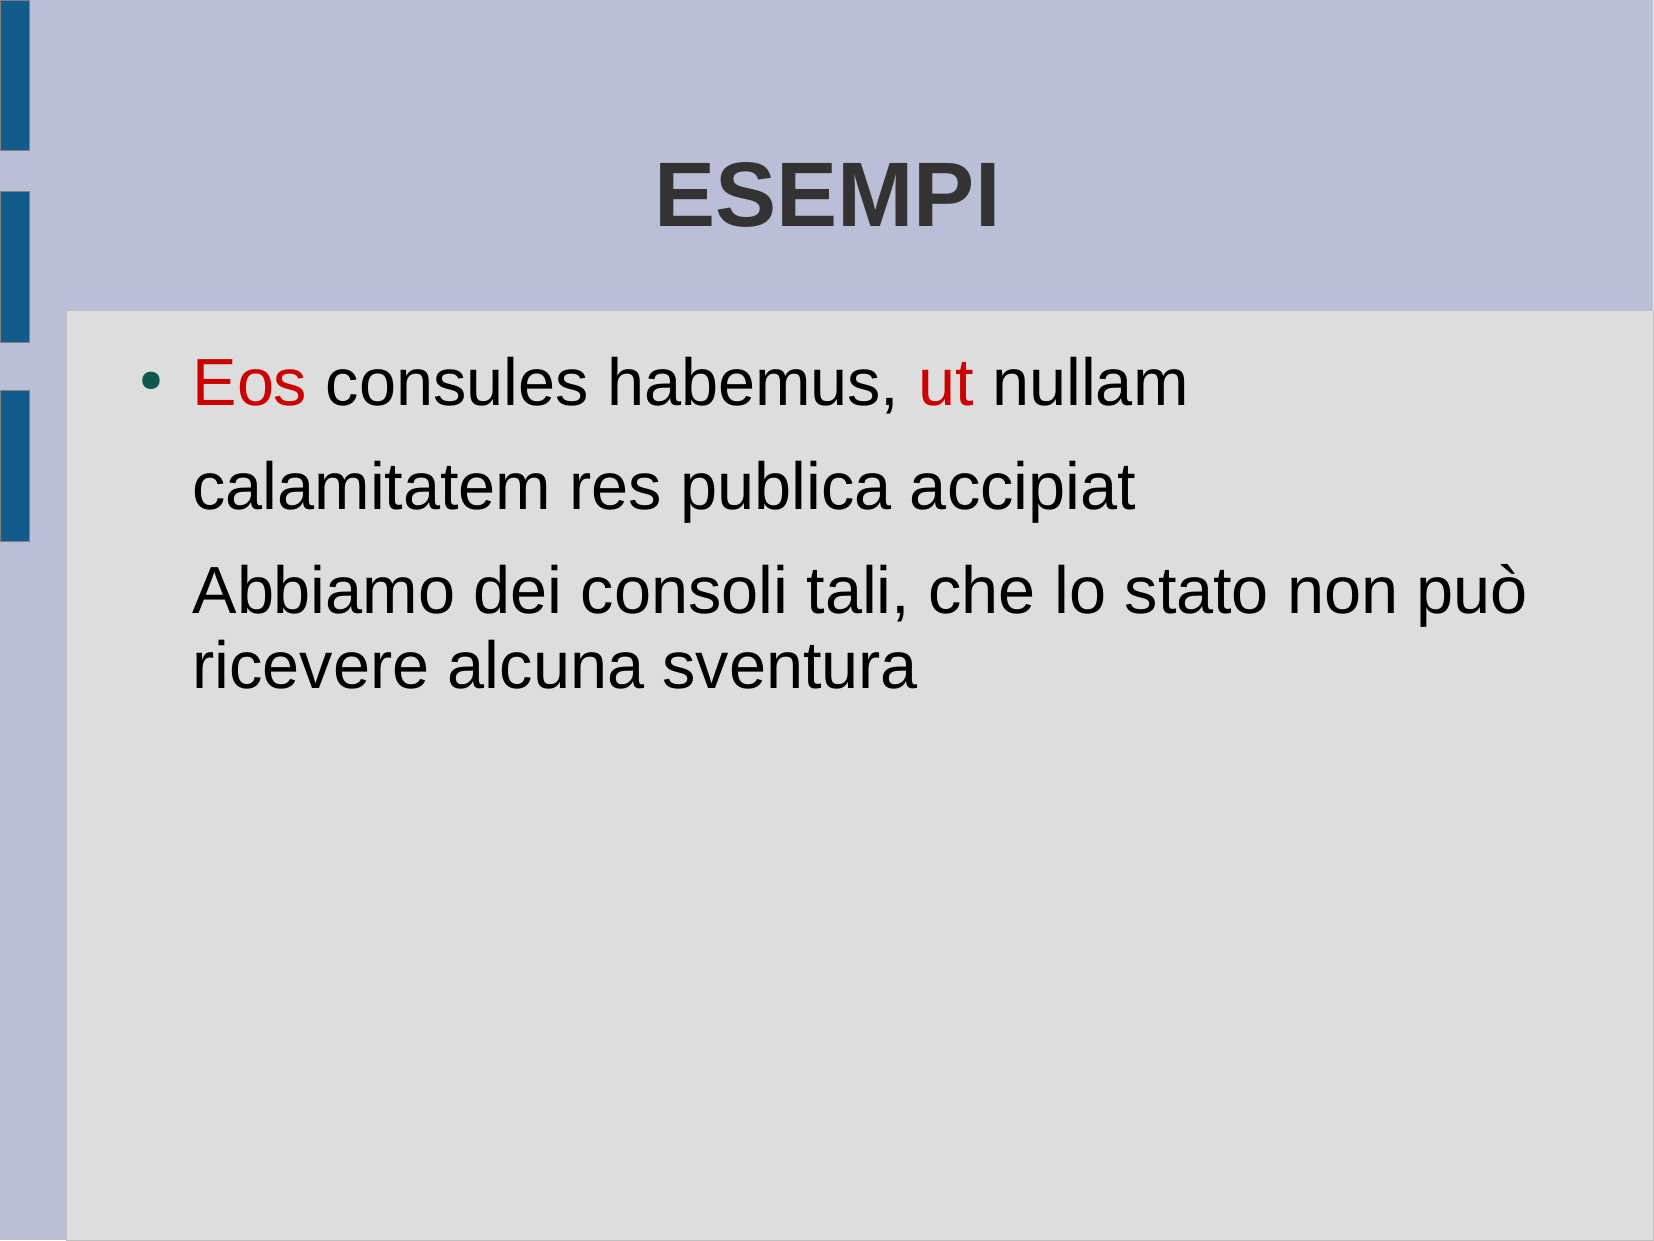

# ESEMPI
Eos consules habemus, ut nullam
calamitatem res publica accipiat
Abbiamo dei consoli tali, che lo stato non può ricevere alcuna sventura